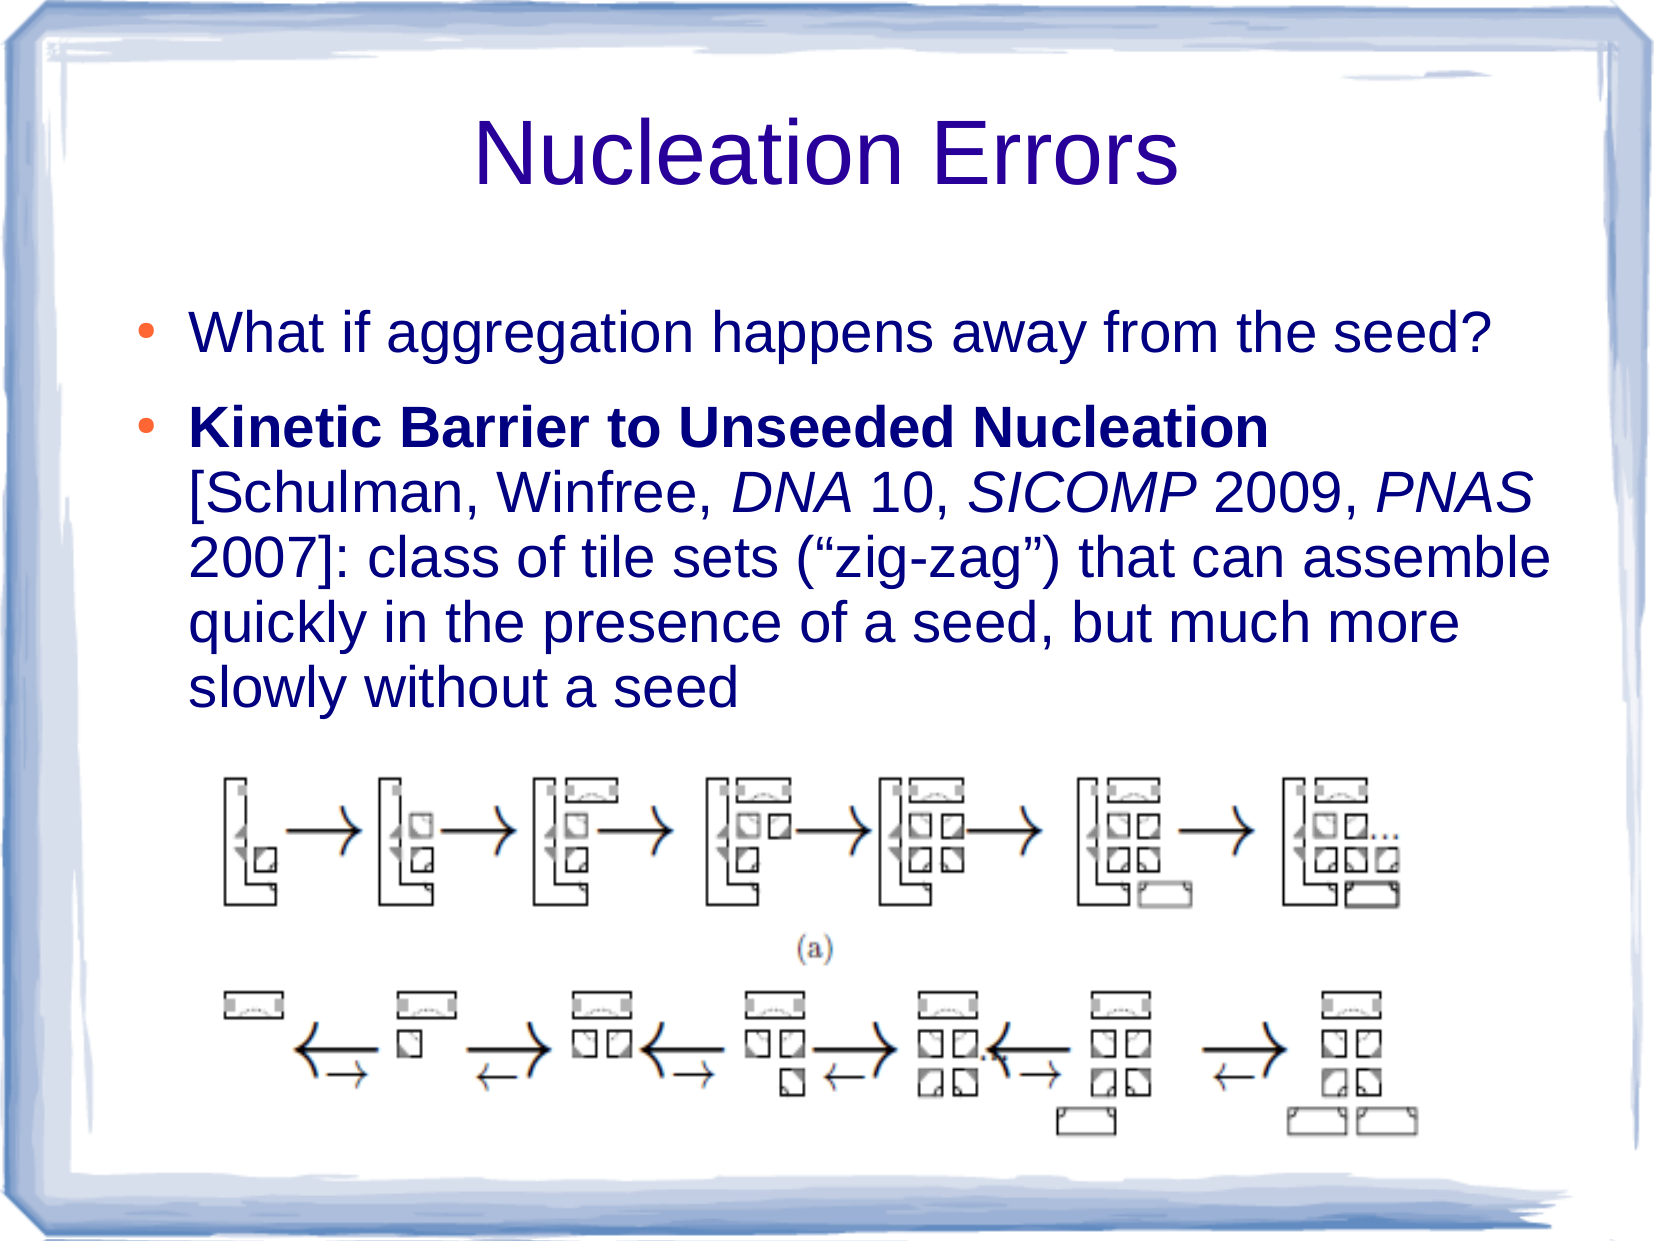

# Nucleation Errors
What if aggregation happens away from the seed?
Kinetic Barrier to Unseeded Nucleation [Schulman, Winfree, DNA 10, SICOMP 2009, PNAS 2007]: class of tile sets (“zig-zag”) that can assemble quickly in the presence of a seed, but much more slowly without a seed